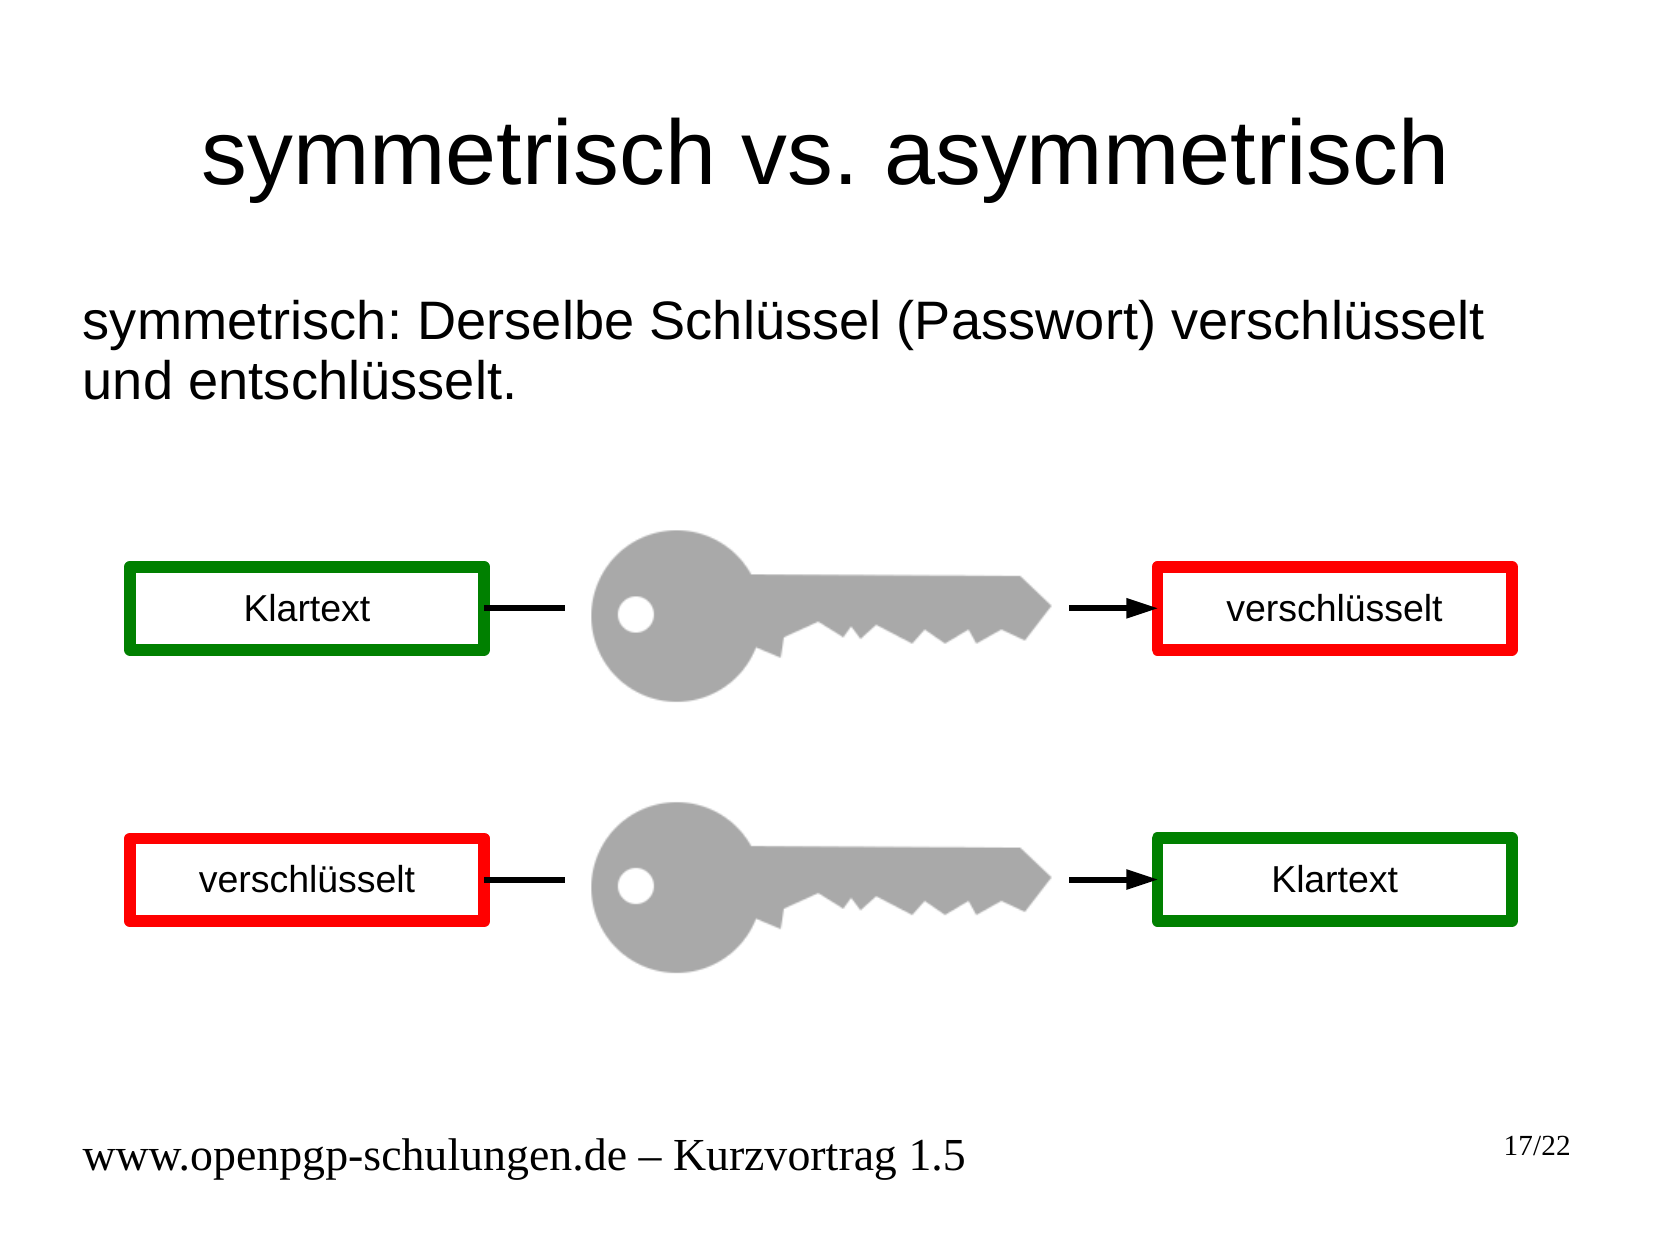

# symmetrisch vs. asymmetrisch
symmetrisch: Derselbe Schlüssel (Passwort) verschlüsselt und entschlüsselt.
Klartext
verschlüsselt
Klartext
verschlüsselt
17